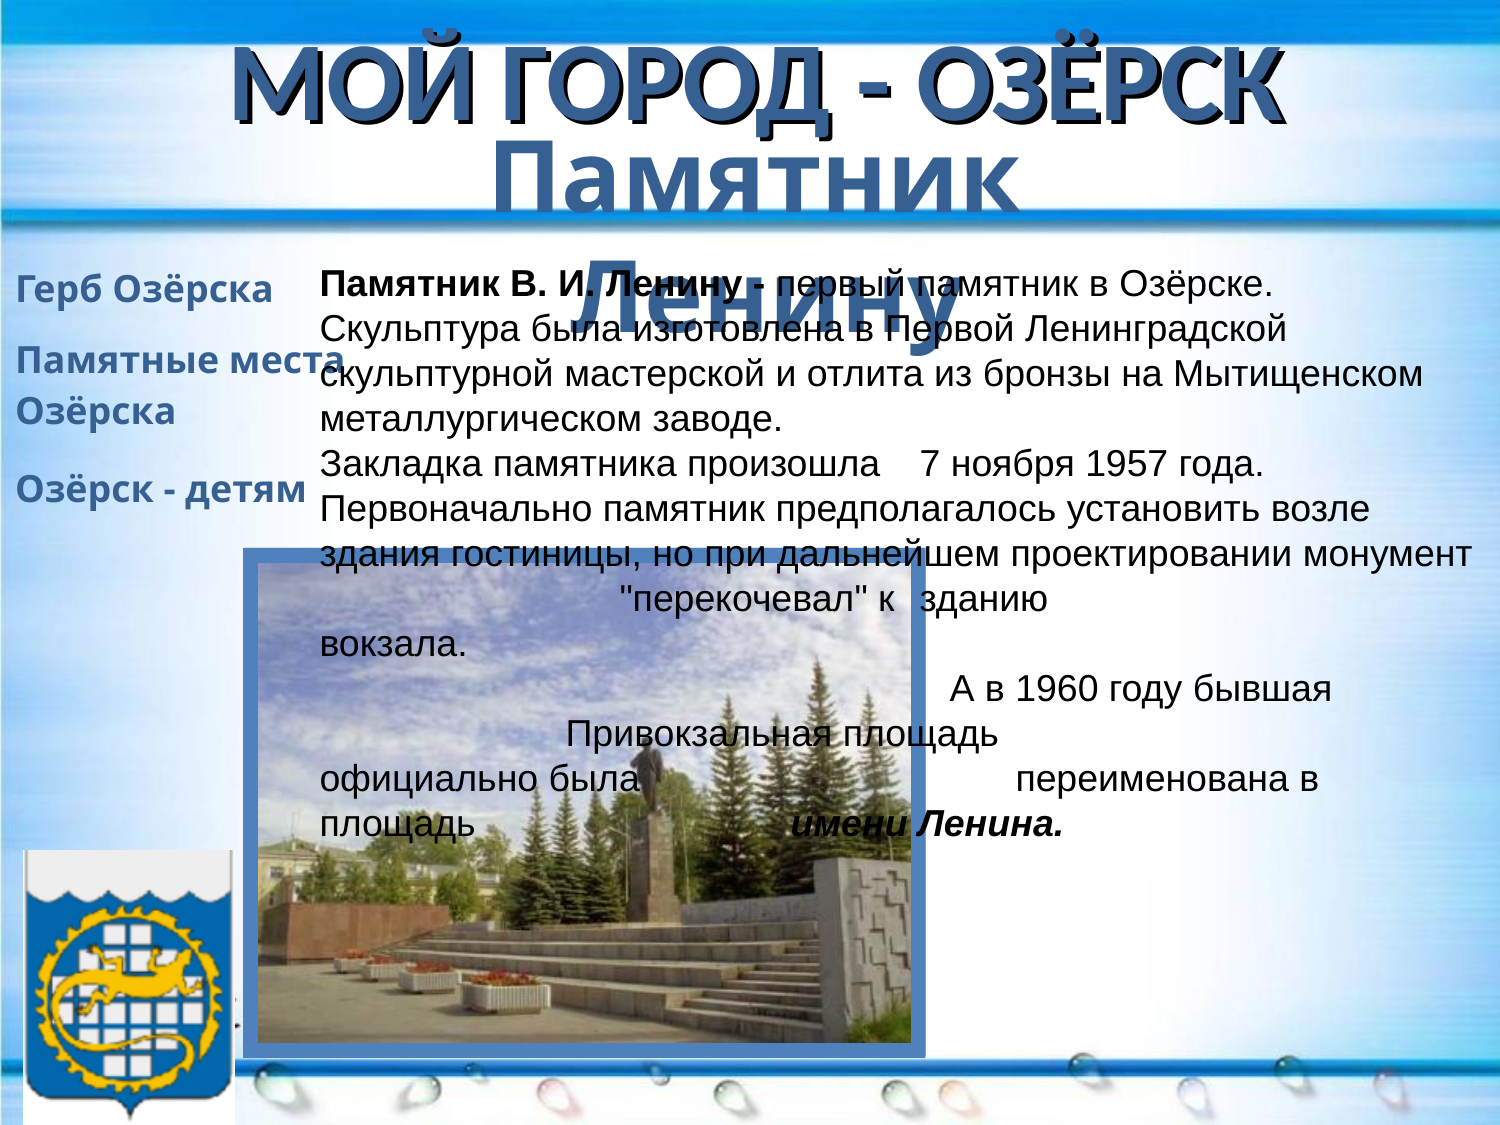

Мой город - Озёрск
Памятник Ленину
Памятник В. И. Ленину - первый памятник в Озёрске. Скульптура была изготовлена в Первой Ленинградской скульптурной мастерской и отлита из бронзы на Мытищенском металлургическом заводе.
Закладка памятника произошла 	7 ноября 1957 года.
Первоначально памятник предполагалось установить возле здания гостиницы, но при дальнейшем проектировании монумент 				"перекочевал" к 	зданию 					 вокзала.
 А в 1960 году бывшая 					 Привокзальная площадь 				 официально была 					 переименована в площадь 				 имени Ленина.
Герб Озёрска
Памятные места
Озёрска
Озёрск - детям